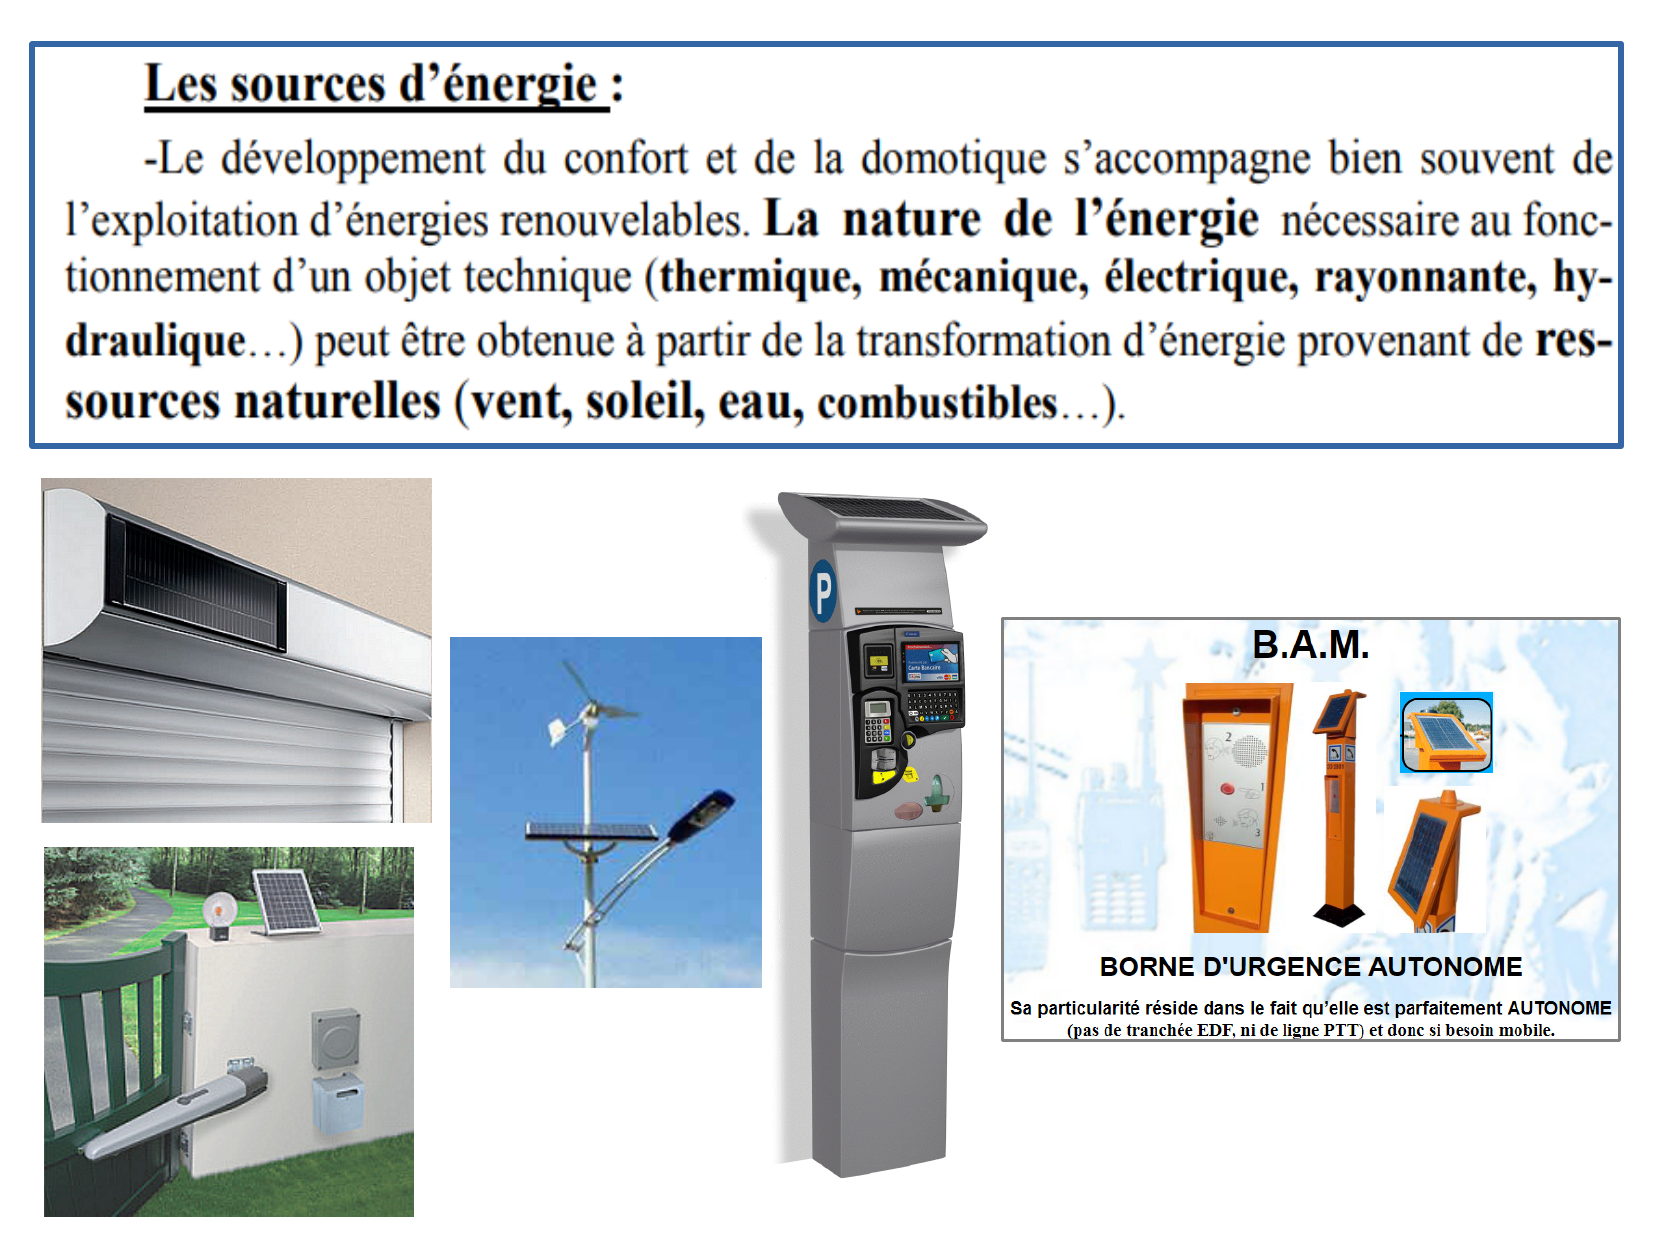

Store banne avec énergie incorporée
Véhicule solaire
 / énergie incorporée
Borne de sécurité d’autoroute avec énergie incorporée
Chauffe eau solaire
 / énergie incorporée
Lampadaire avec énergie incorporée
Portail automatique avec énergie incorporée